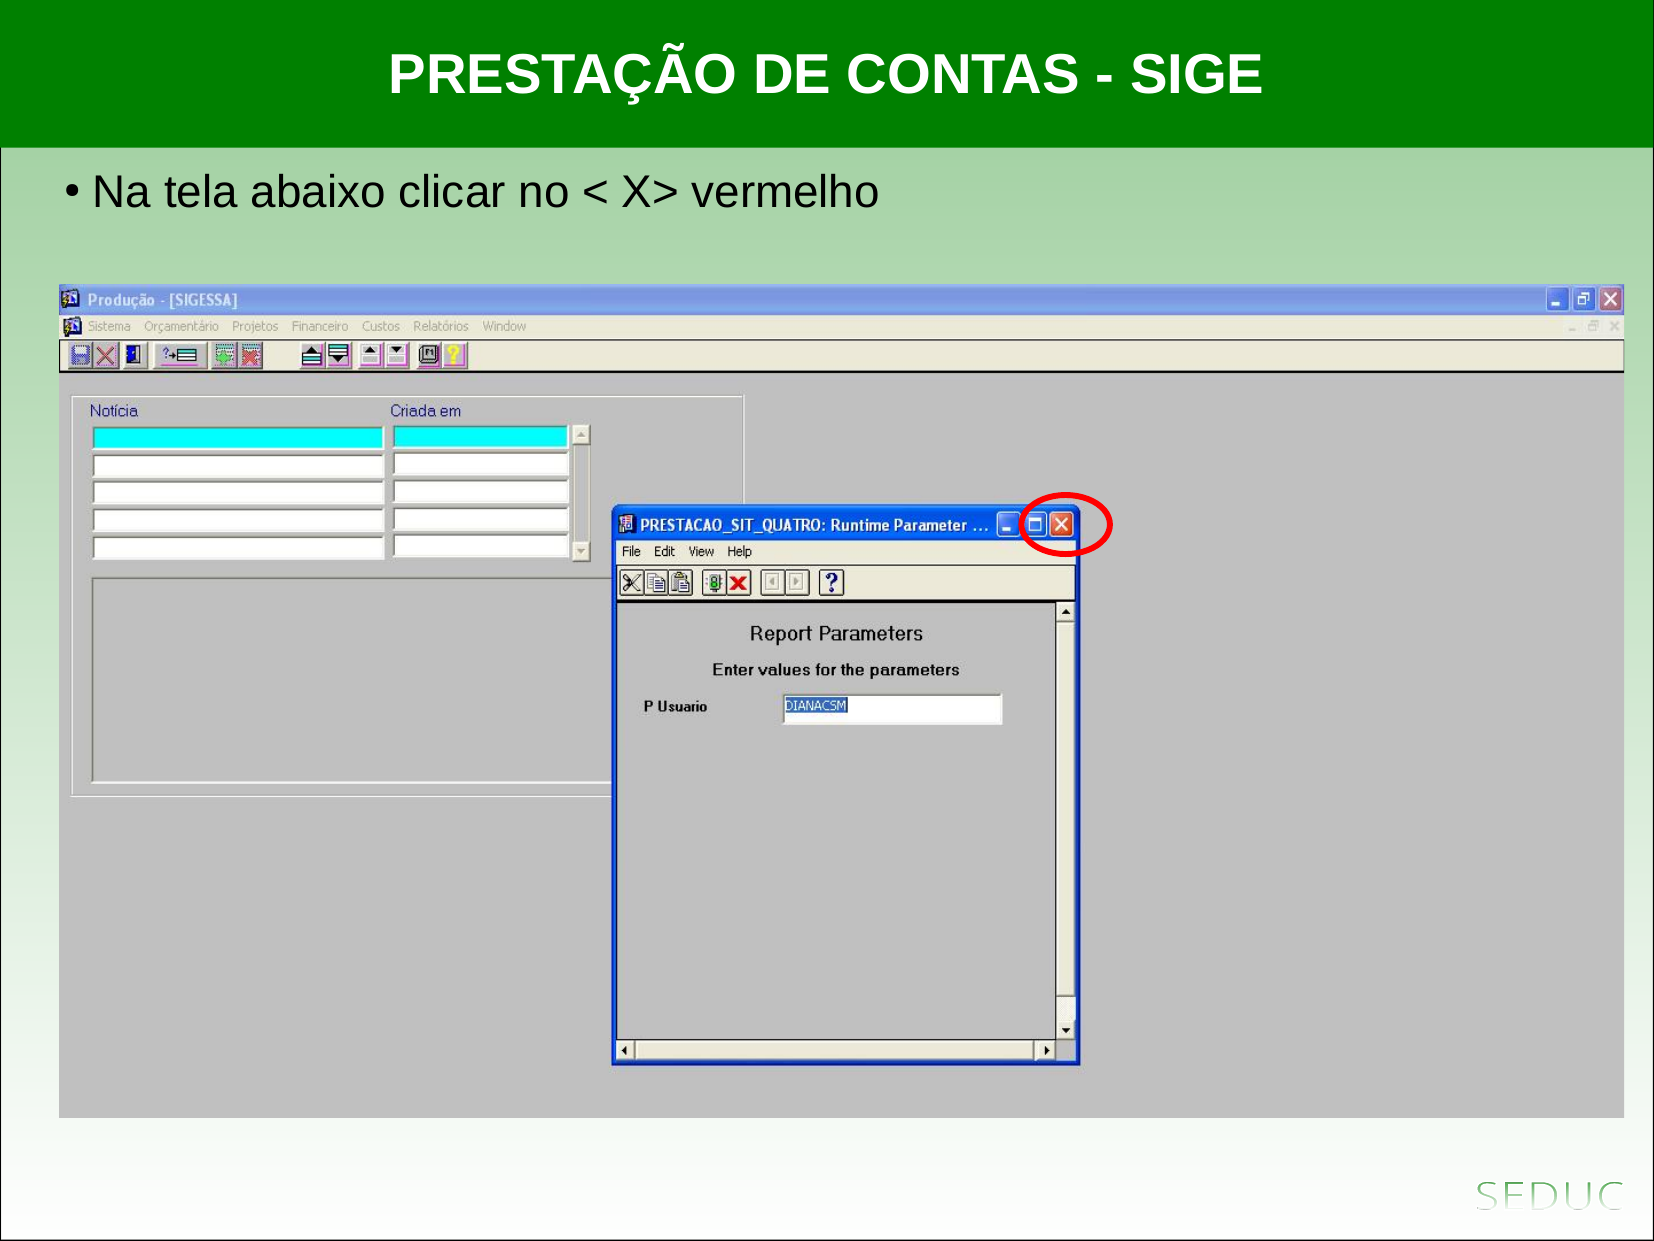

PRESTAÇÃO DE CONTAS - SIGE
 Na tela abaixo clicar no < X> vermelho
SEDUC